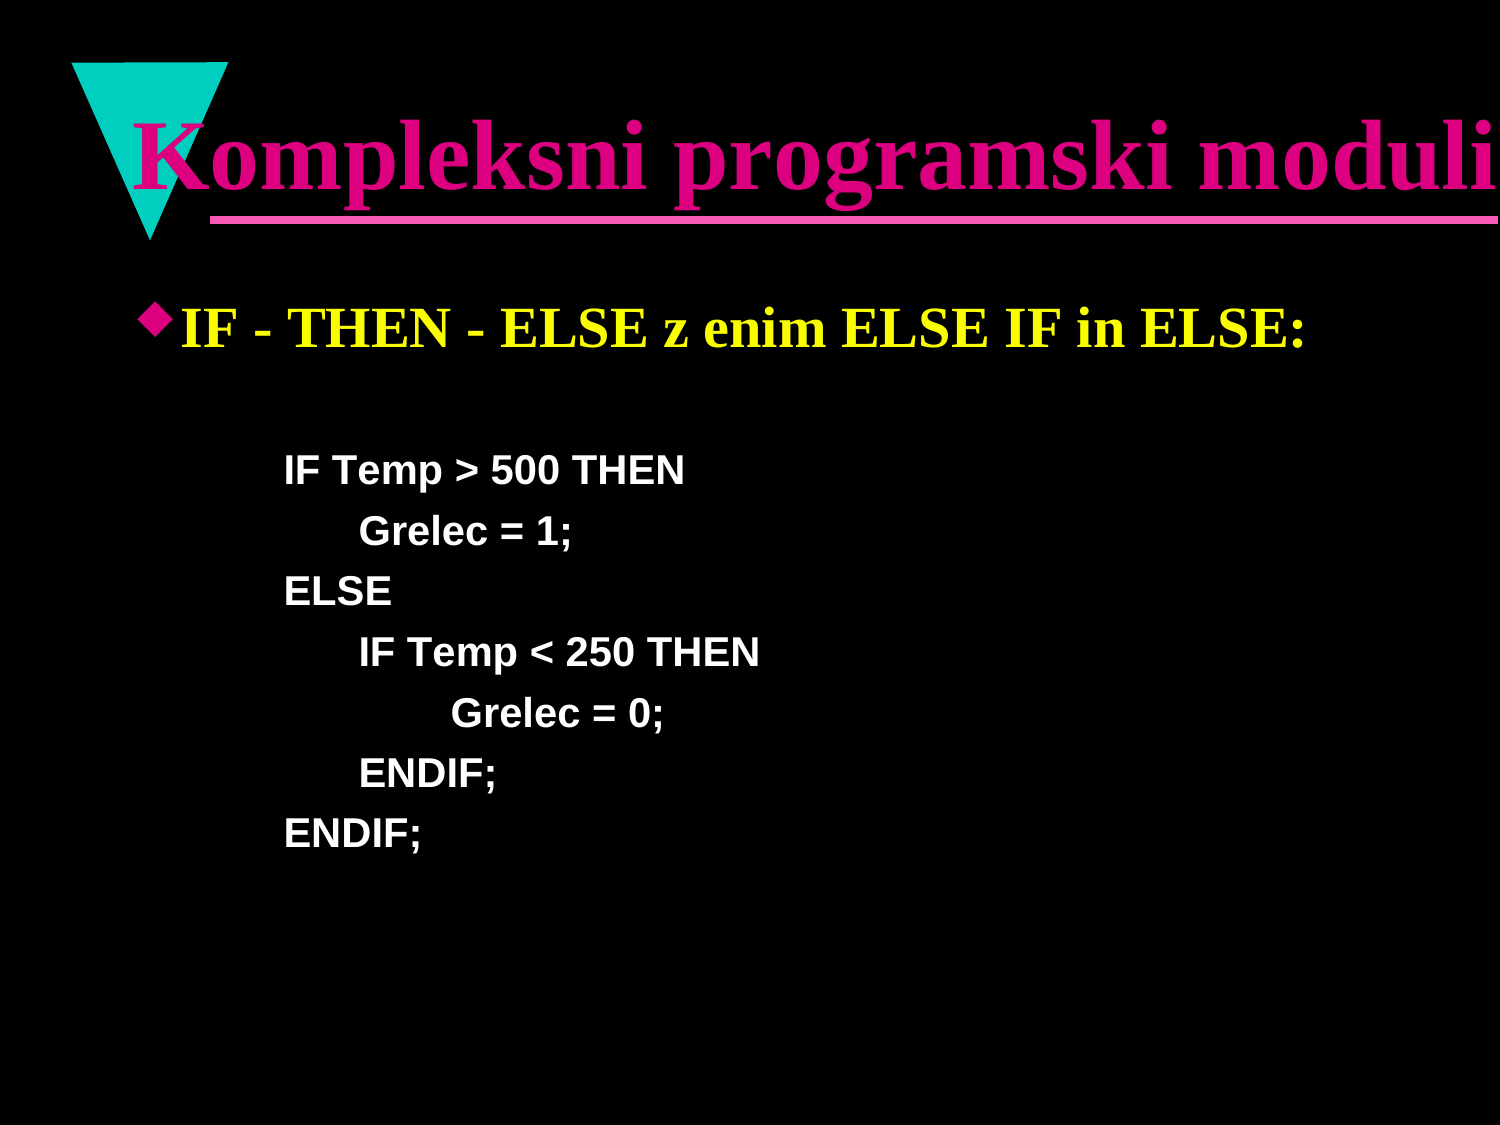

# Kompleksni programski moduli
IF - THEN - ELSE z enim ELSE IF in ELSE:
IF Temp > 500 THEN
Grelec = 1;
ELSE
IF Temp < 250 THEN
 Grelec = 0;
ENDIF;
ENDIF;
RVP2
Kreiranje programskih modulov
37